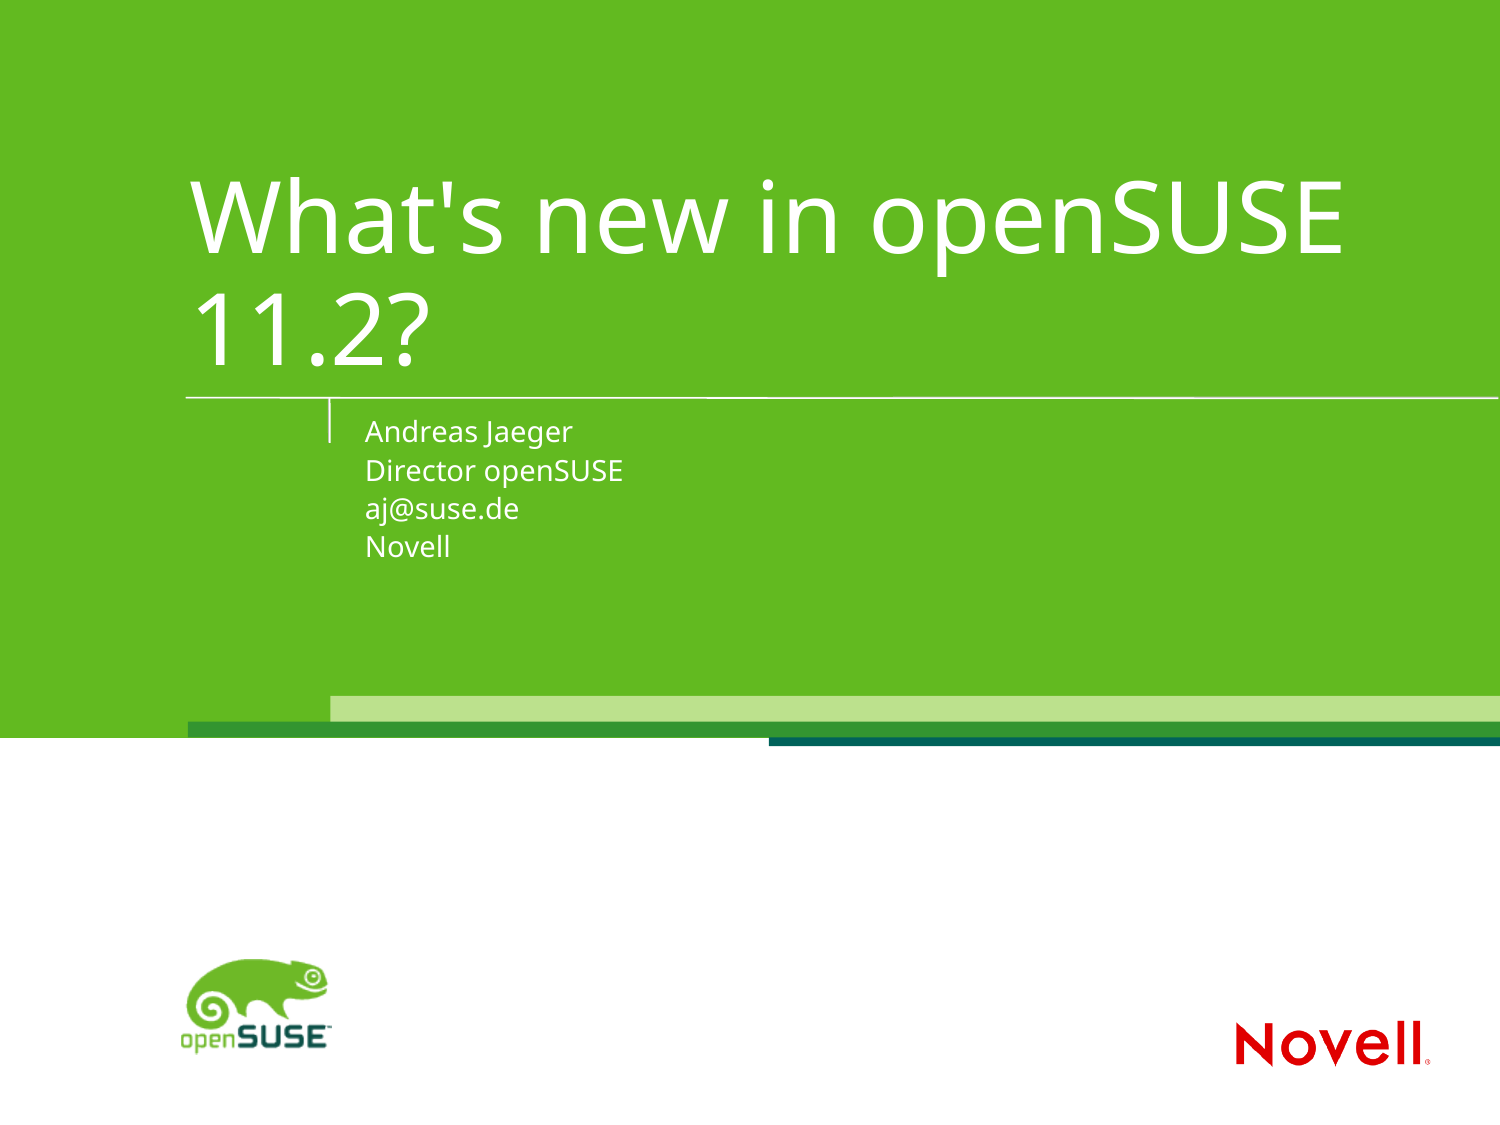

# What's new in openSUSE 11.2?
Andreas Jaeger
Director openSUSE
aj@suse.de
Novell